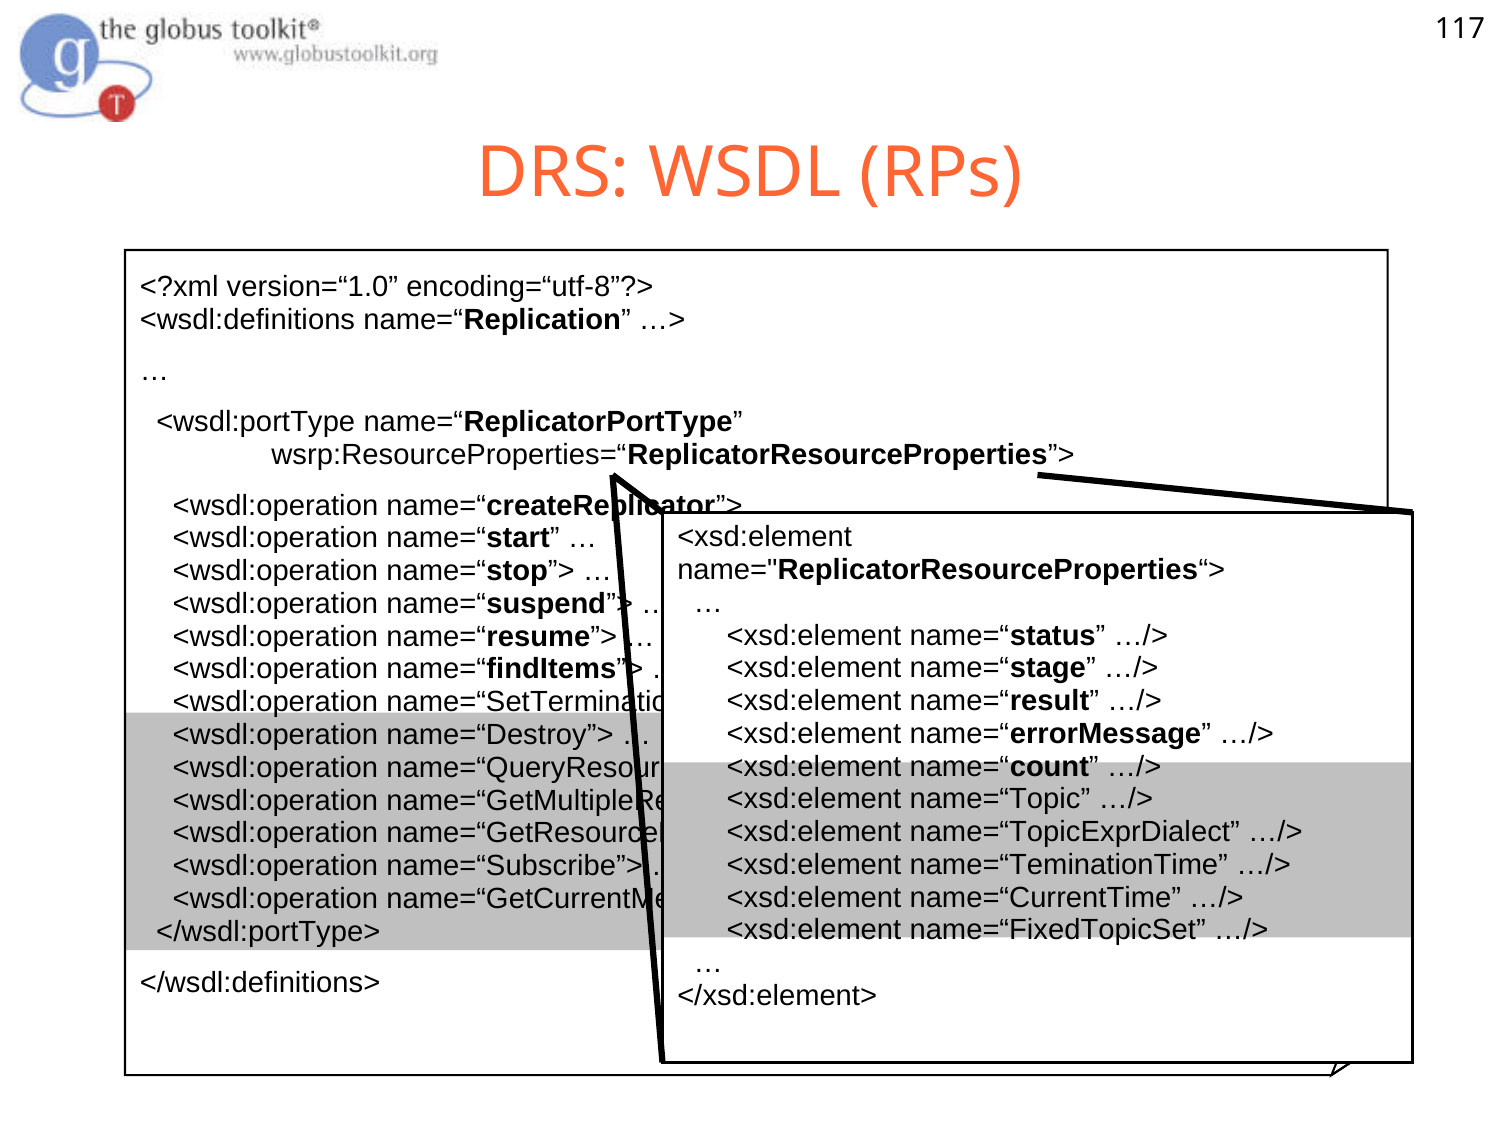

117
# DRS: WSDL (RPs)
<?xml version=“1.0” encoding=“utf-8”?>
<wsdl:definitions name=“Replication” …>
…
 <wsdl:portType name=“ReplicatorPortType”
 wsrp:ResourceProperties=“ReplicatorResourceProperties”>
 <wsdl:operation name=“createReplicator”> …
 <wsdl:operation name=“start” …
 <wsdl:operation name=“stop”> …
 <wsdl:operation name=“suspend”> …
 <wsdl:operation name=“resume”> …
 <wsdl:operation name=“findItems”> …
 <wsdl:operation name=“SetTerminationTime”>
 <wsdl:operation name=“Destroy”> …
 <wsdl:operation name=“QueryResourceProperties”> …
 <wsdl:operation name=“GetMultipleResourceProperties”> …
 <wsdl:operation name=“GetResourceProperty”> …
 <wsdl:operation name=“Subscribe”> …
 <wsdl:operation name=“GetCurrentMessage”> …
 </wsdl:portType>
</wsdl:definitions>
<xsd:element name="ReplicatorResourceProperties“>
 …
 <xsd:element name=“status” …/>
 <xsd:element name=“stage” …/>
 <xsd:element name=“result” …/>
 <xsd:element name=“errorMessage” …/>
 <xsd:element name=“count” …/>
 <xsd:element name=“Topic” …/>
 <xsd:element name=“TopicExprDialect” …/>
 <xsd:element name=“TeminationTime” …/>
 <xsd:element name=“CurrentTime” …/>
 <xsd:element name=“FixedTopicSet” …/>
 …
</xsd:element>